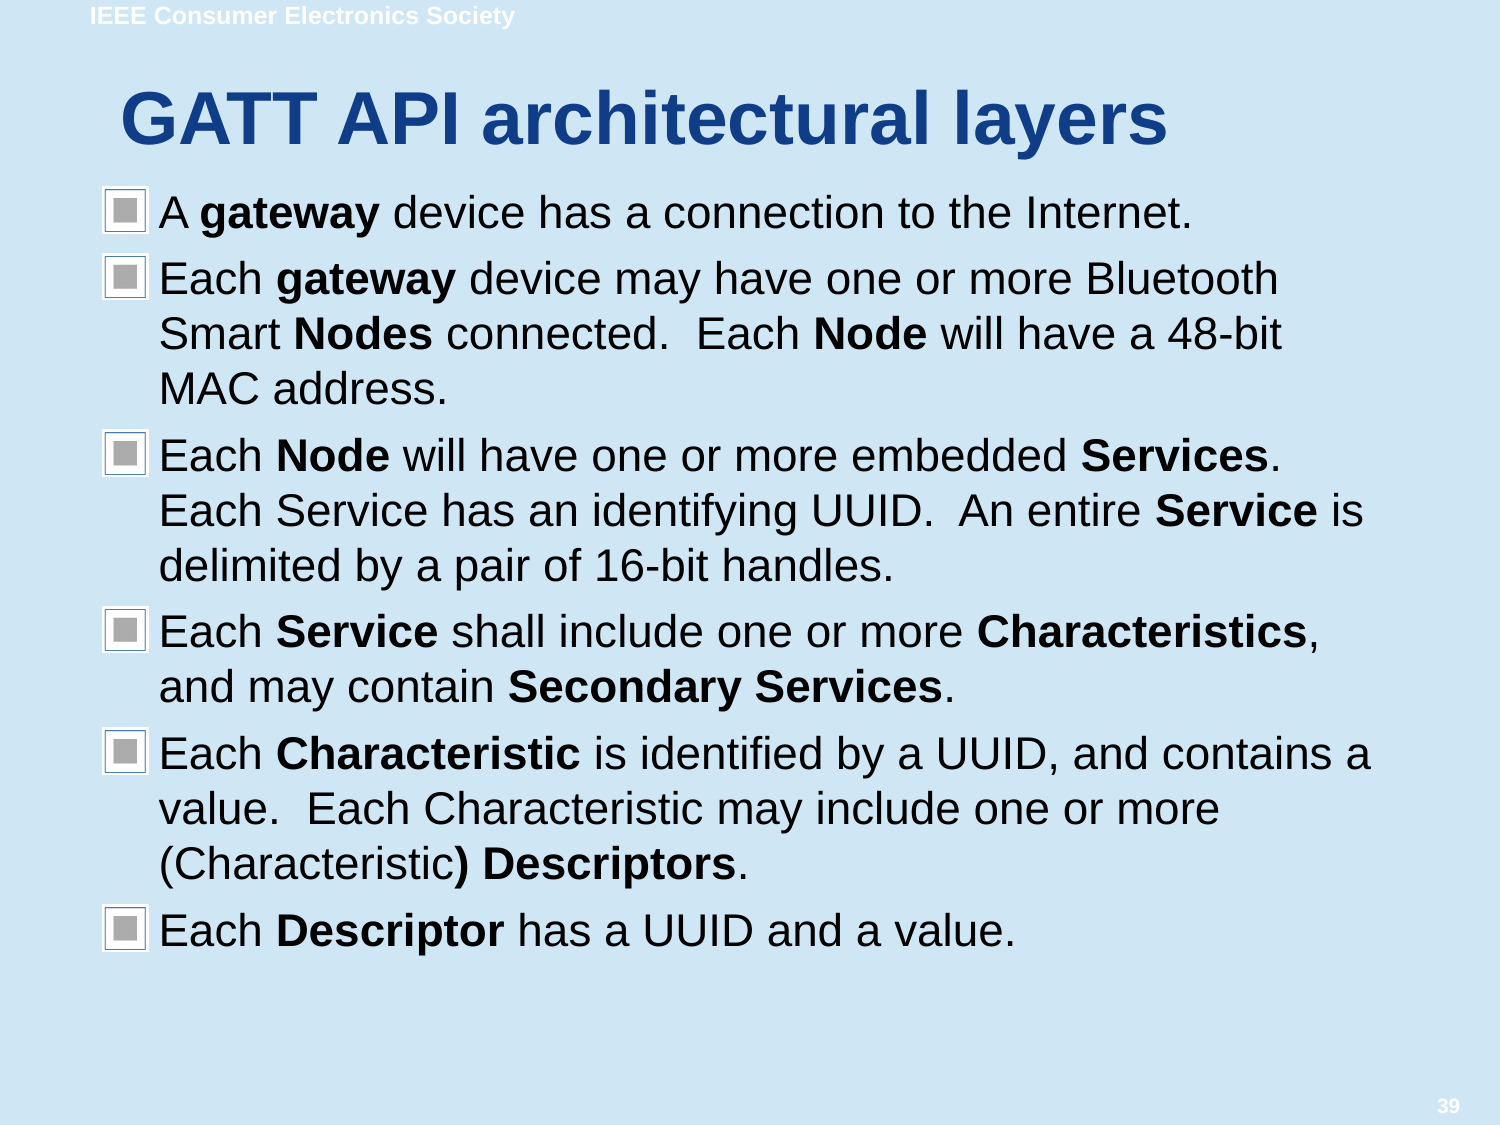

# GATT API architectural layers
A gateway device has a connection to the Internet.
Each gateway device may have one or more Bluetooth Smart Nodes connected. Each Node will have a 48-bit MAC address.
Each Node will have one or more embedded Services. Each Service has an identifying UUID. An entire Service is delimited by a pair of 16-bit handles.
Each Service shall include one or more Characteristics, and may contain Secondary Services.
Each Characteristic is identified by a UUID, and contains a value. Each Characteristic may include one or more (Characteristic) Descriptors.
Each Descriptor has a UUID and a value.